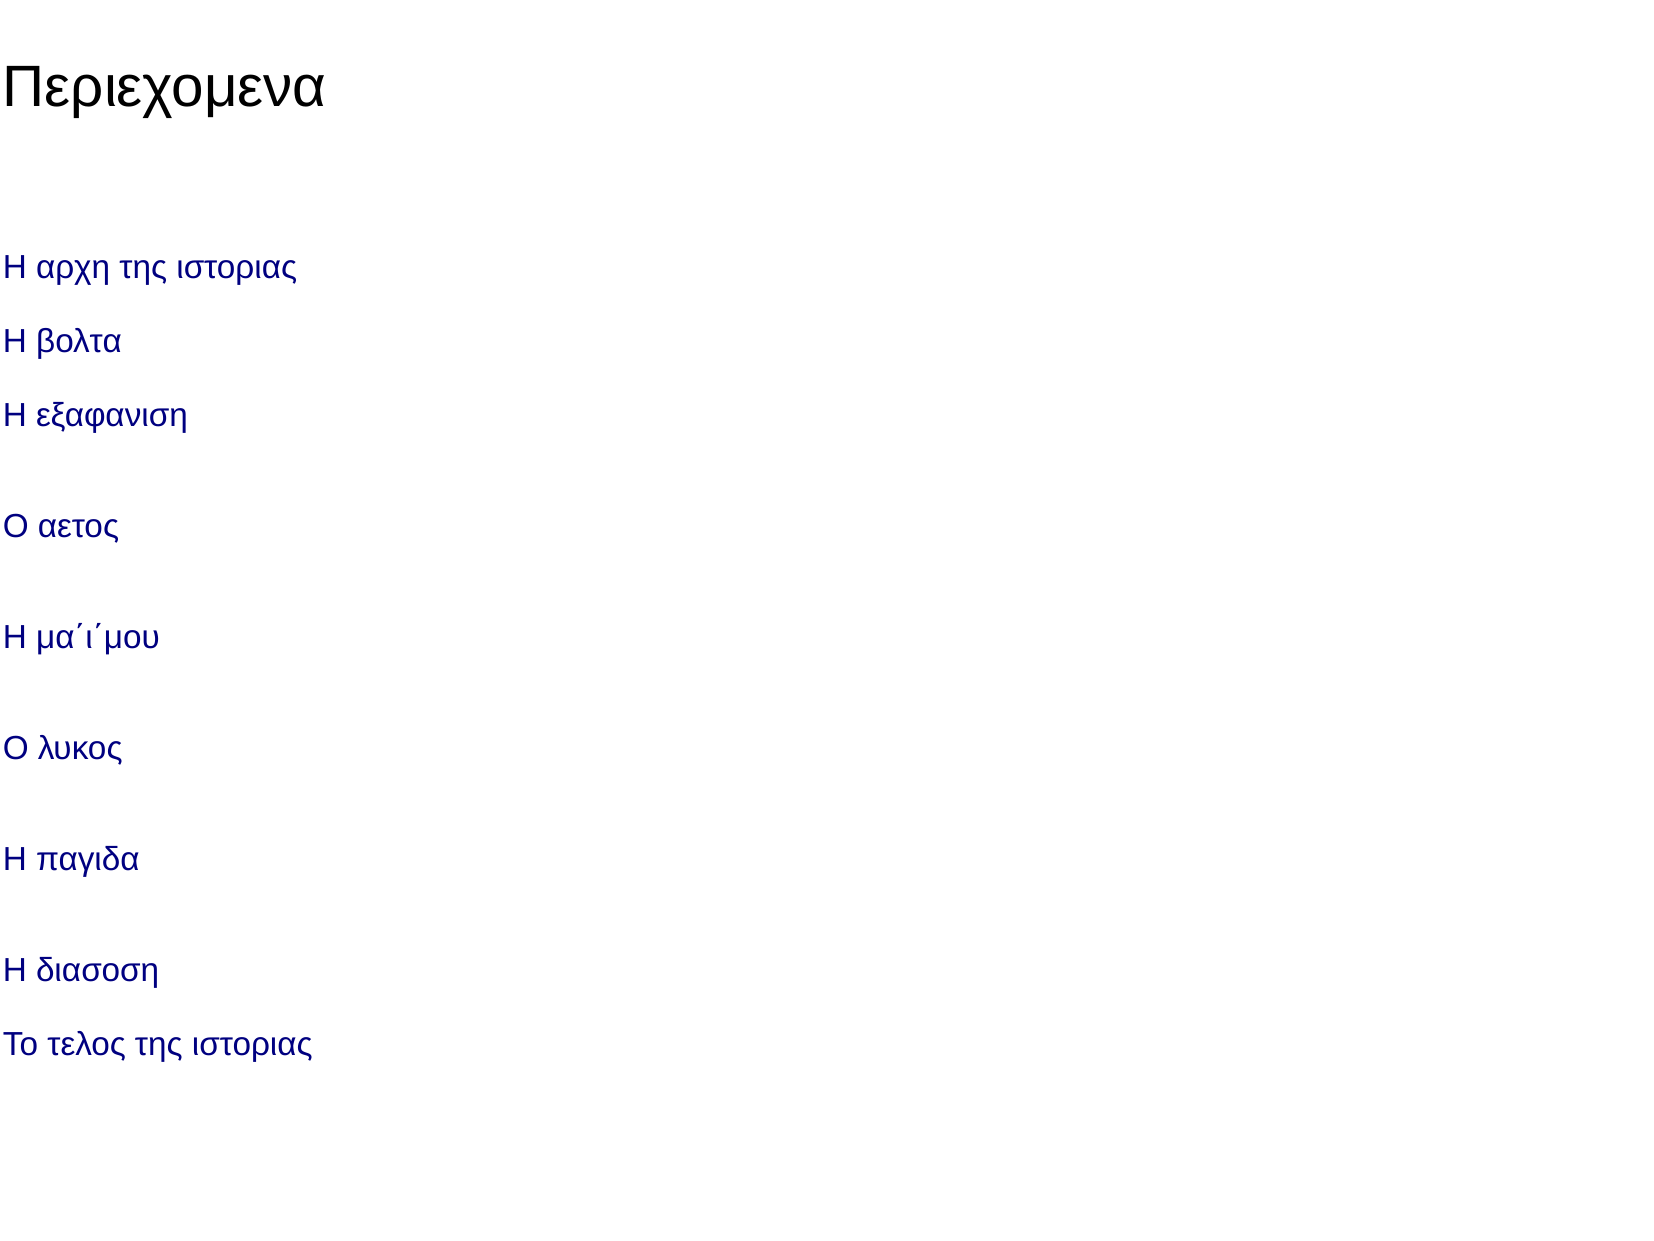

Περιεχομενα
Η αρχη της ιστοριας
Η βολτα
Η εξαφανιση
Ο αετος
Η μα΄ι΄μου
Ο λυκος
Η παγιδα
Η διασοση
Το τελος της ιστοριας